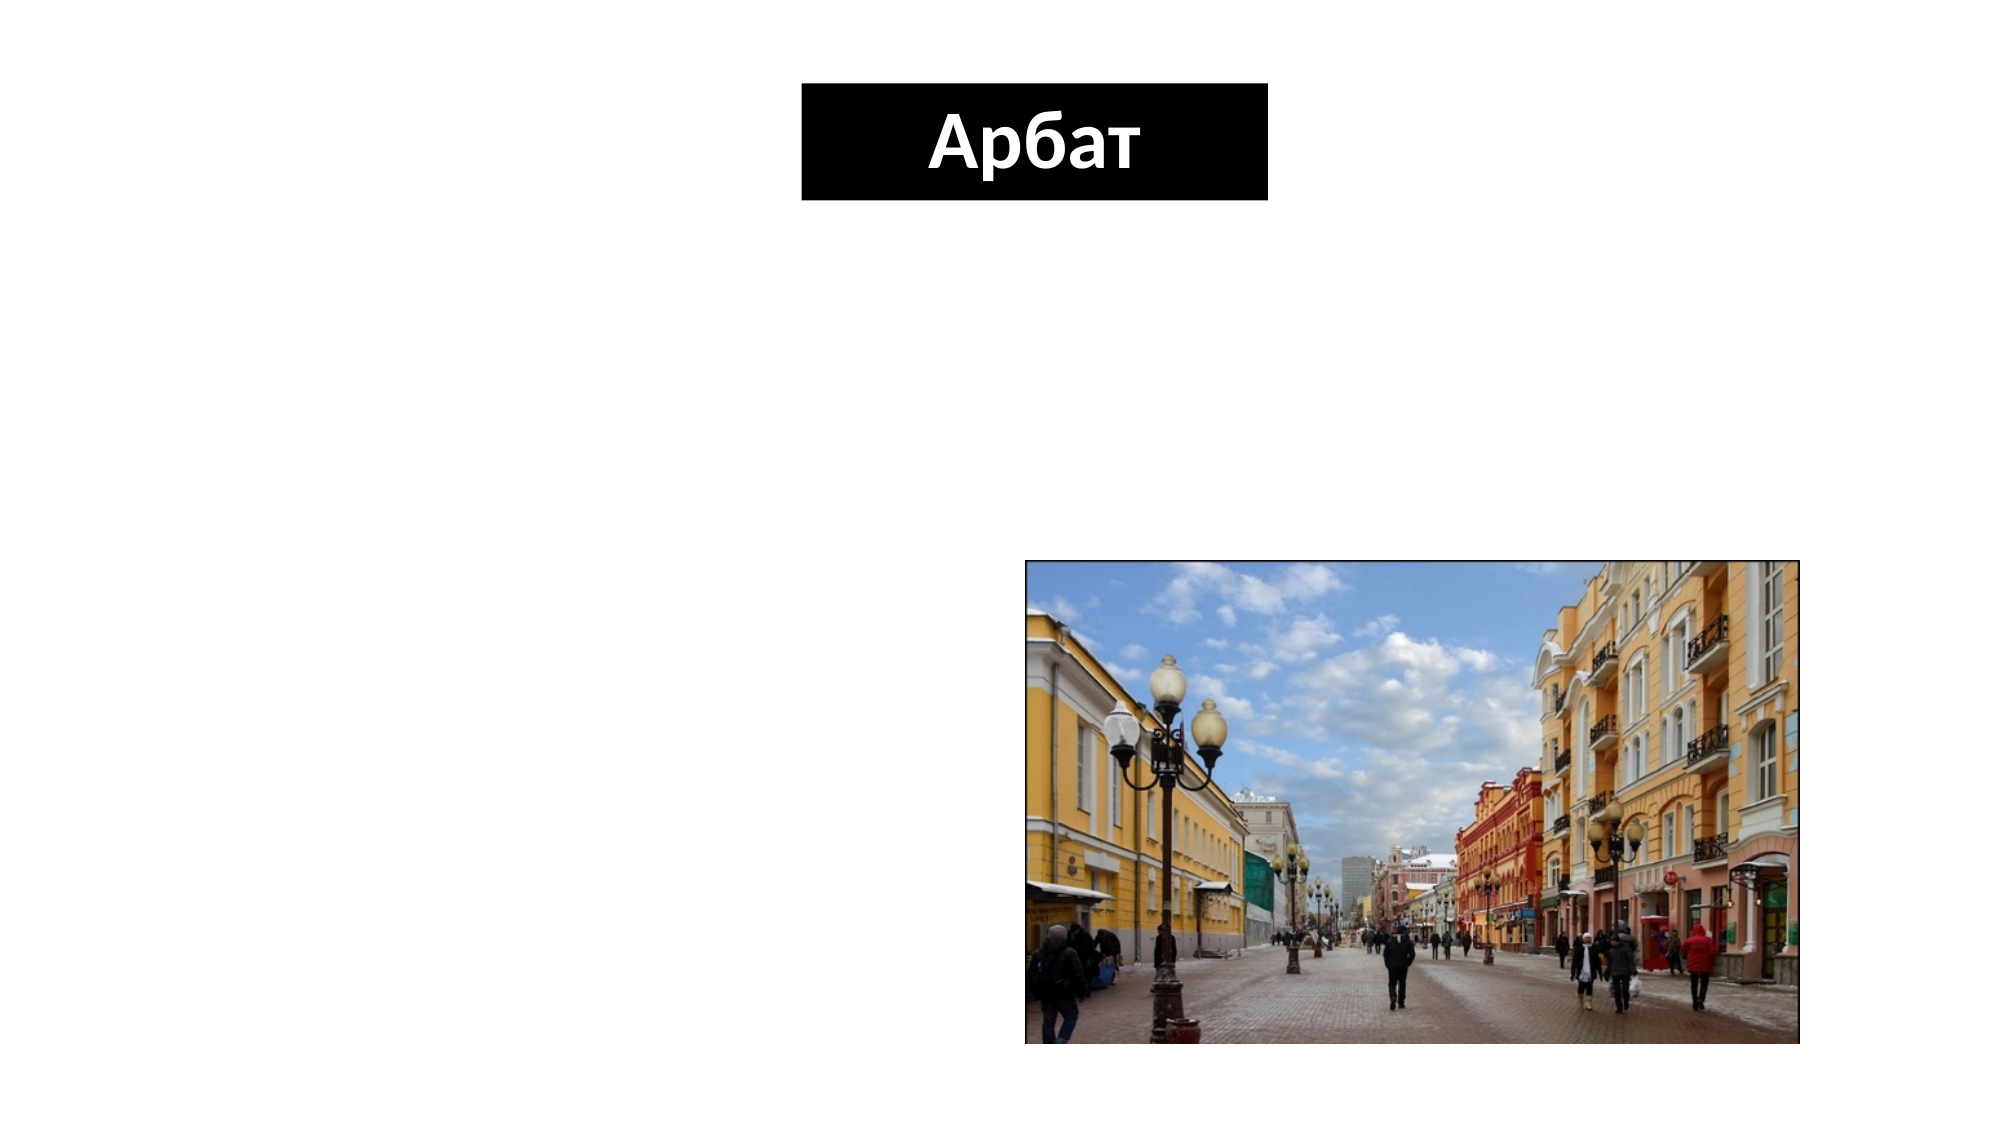

Арбат
 Улица в Центральном административном округе
 Проходит от площади Арбатские ворота до Смоленской площади
 Протяжённость 1,2 км
Первое упоминание